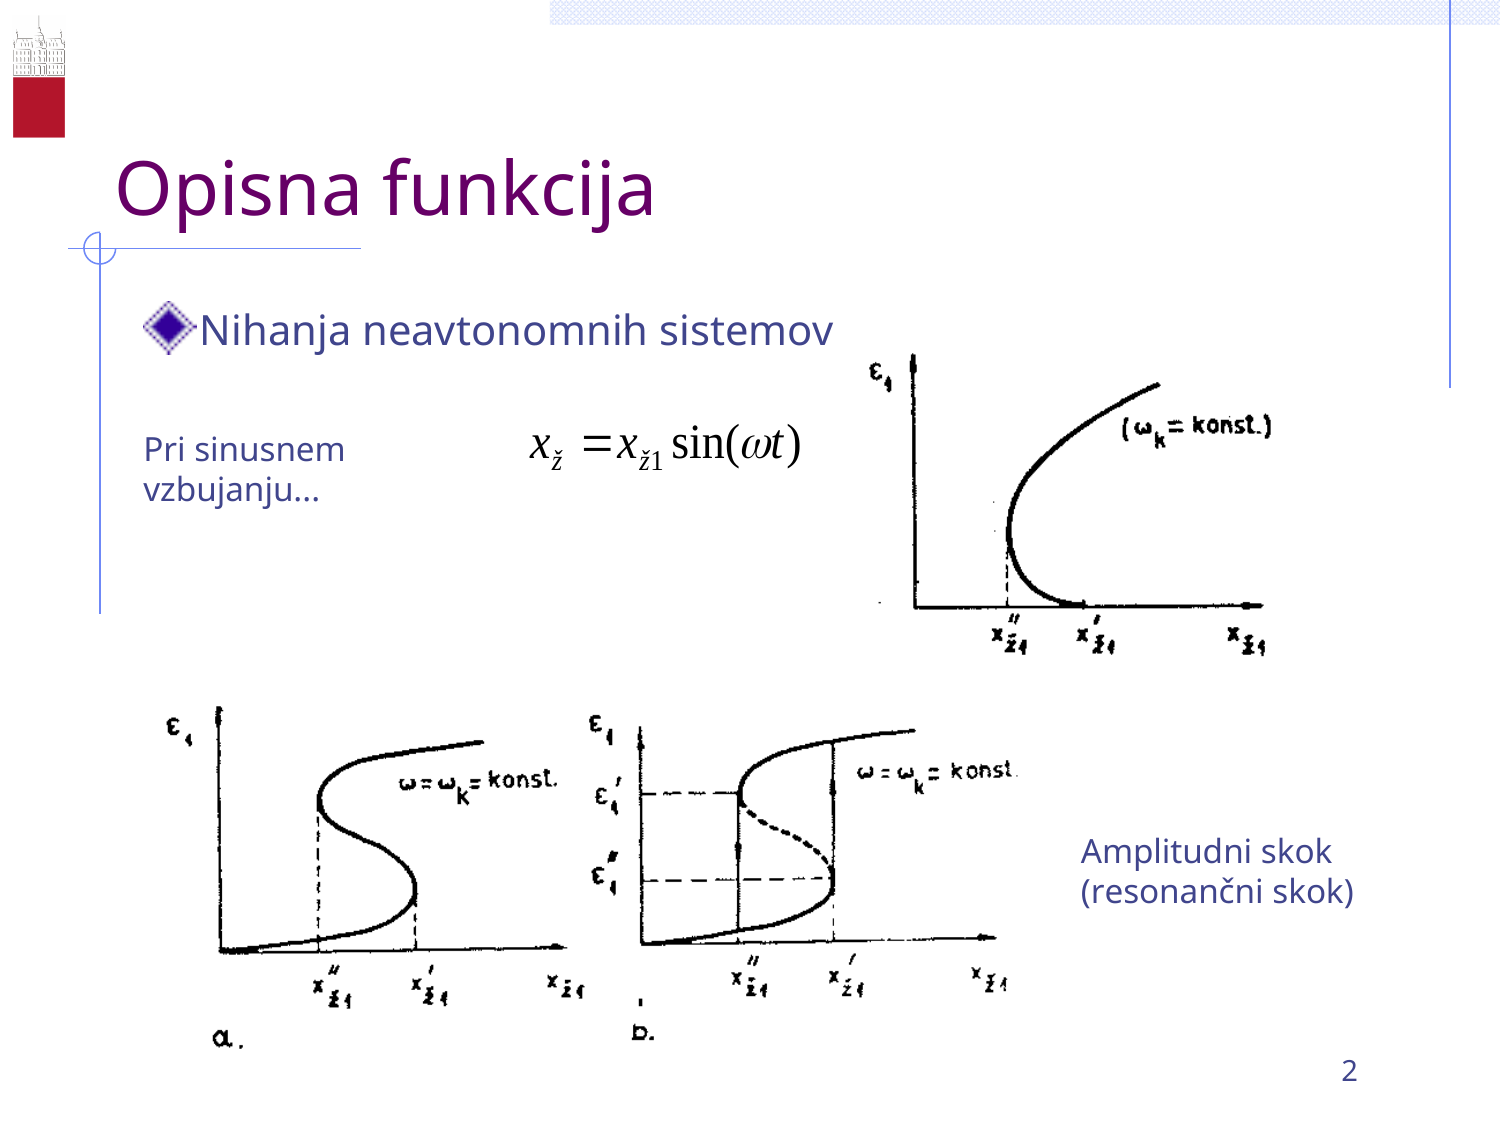

Opisna funkcija
# Nihanja neavtonomnih sistemov
Pri sinusnem vzbujanju...
Amplitudni skok
(resonančni skok)